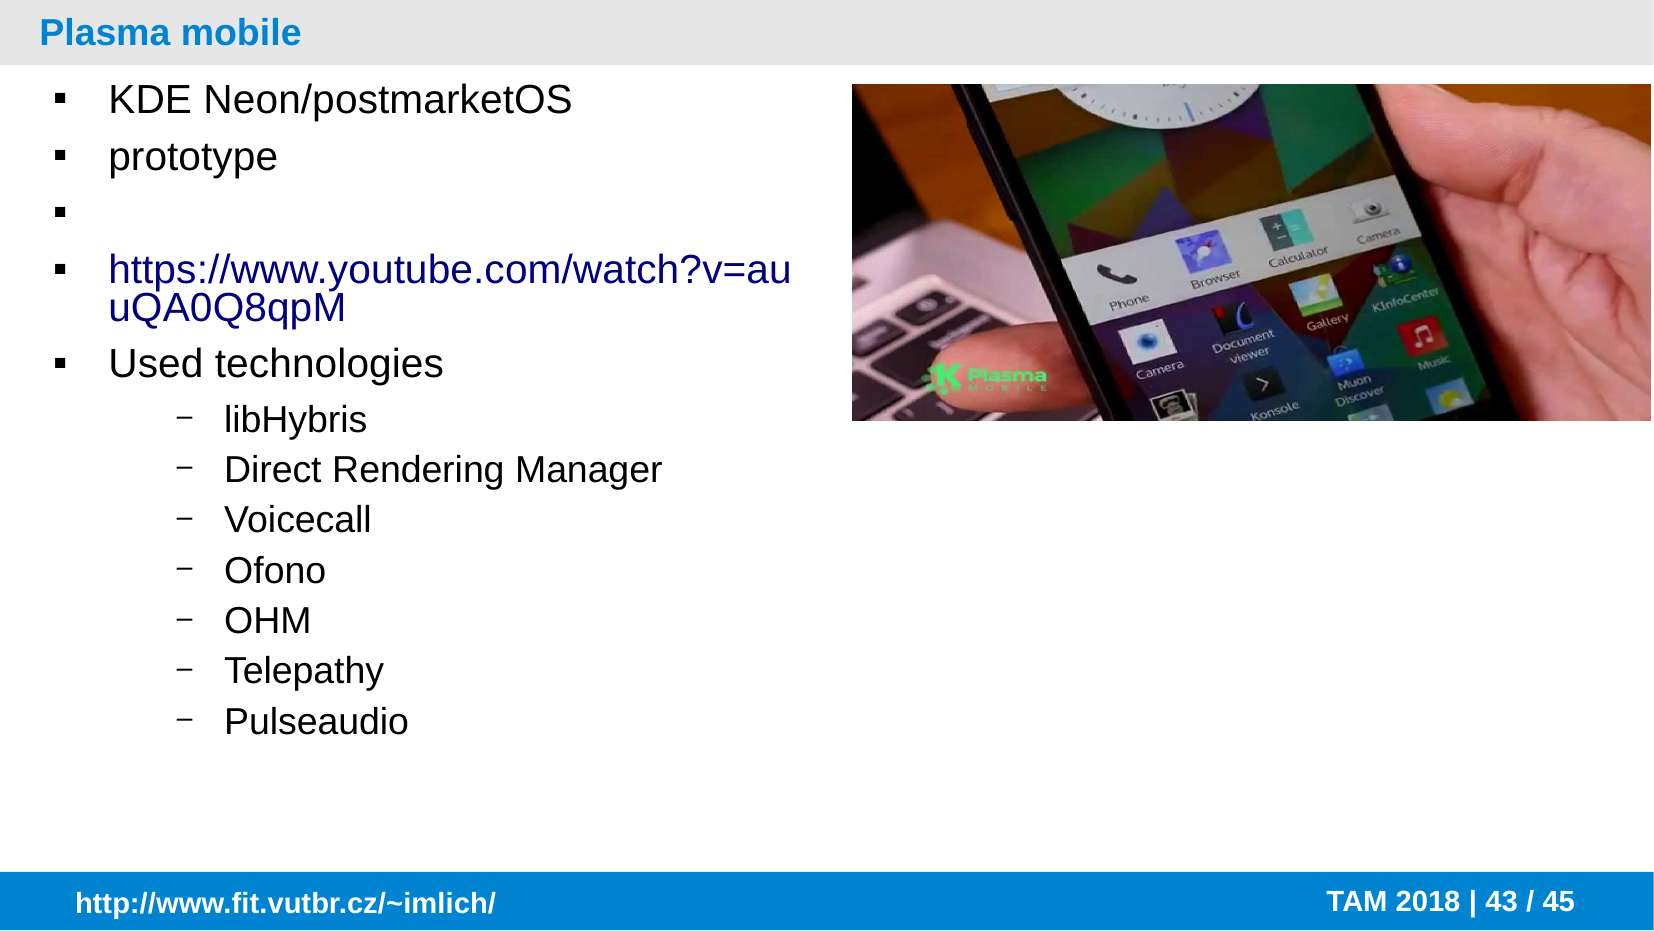

# Plasma mobile
KDE Neon/postmarketOS
prototype
https://www.youtube.com/watch?v=auuQA0Q8qpM
Used technologies
libHybris
Direct Rendering Manager
Voicecall
Ofono
OHM
Telepathy
Pulseaudio